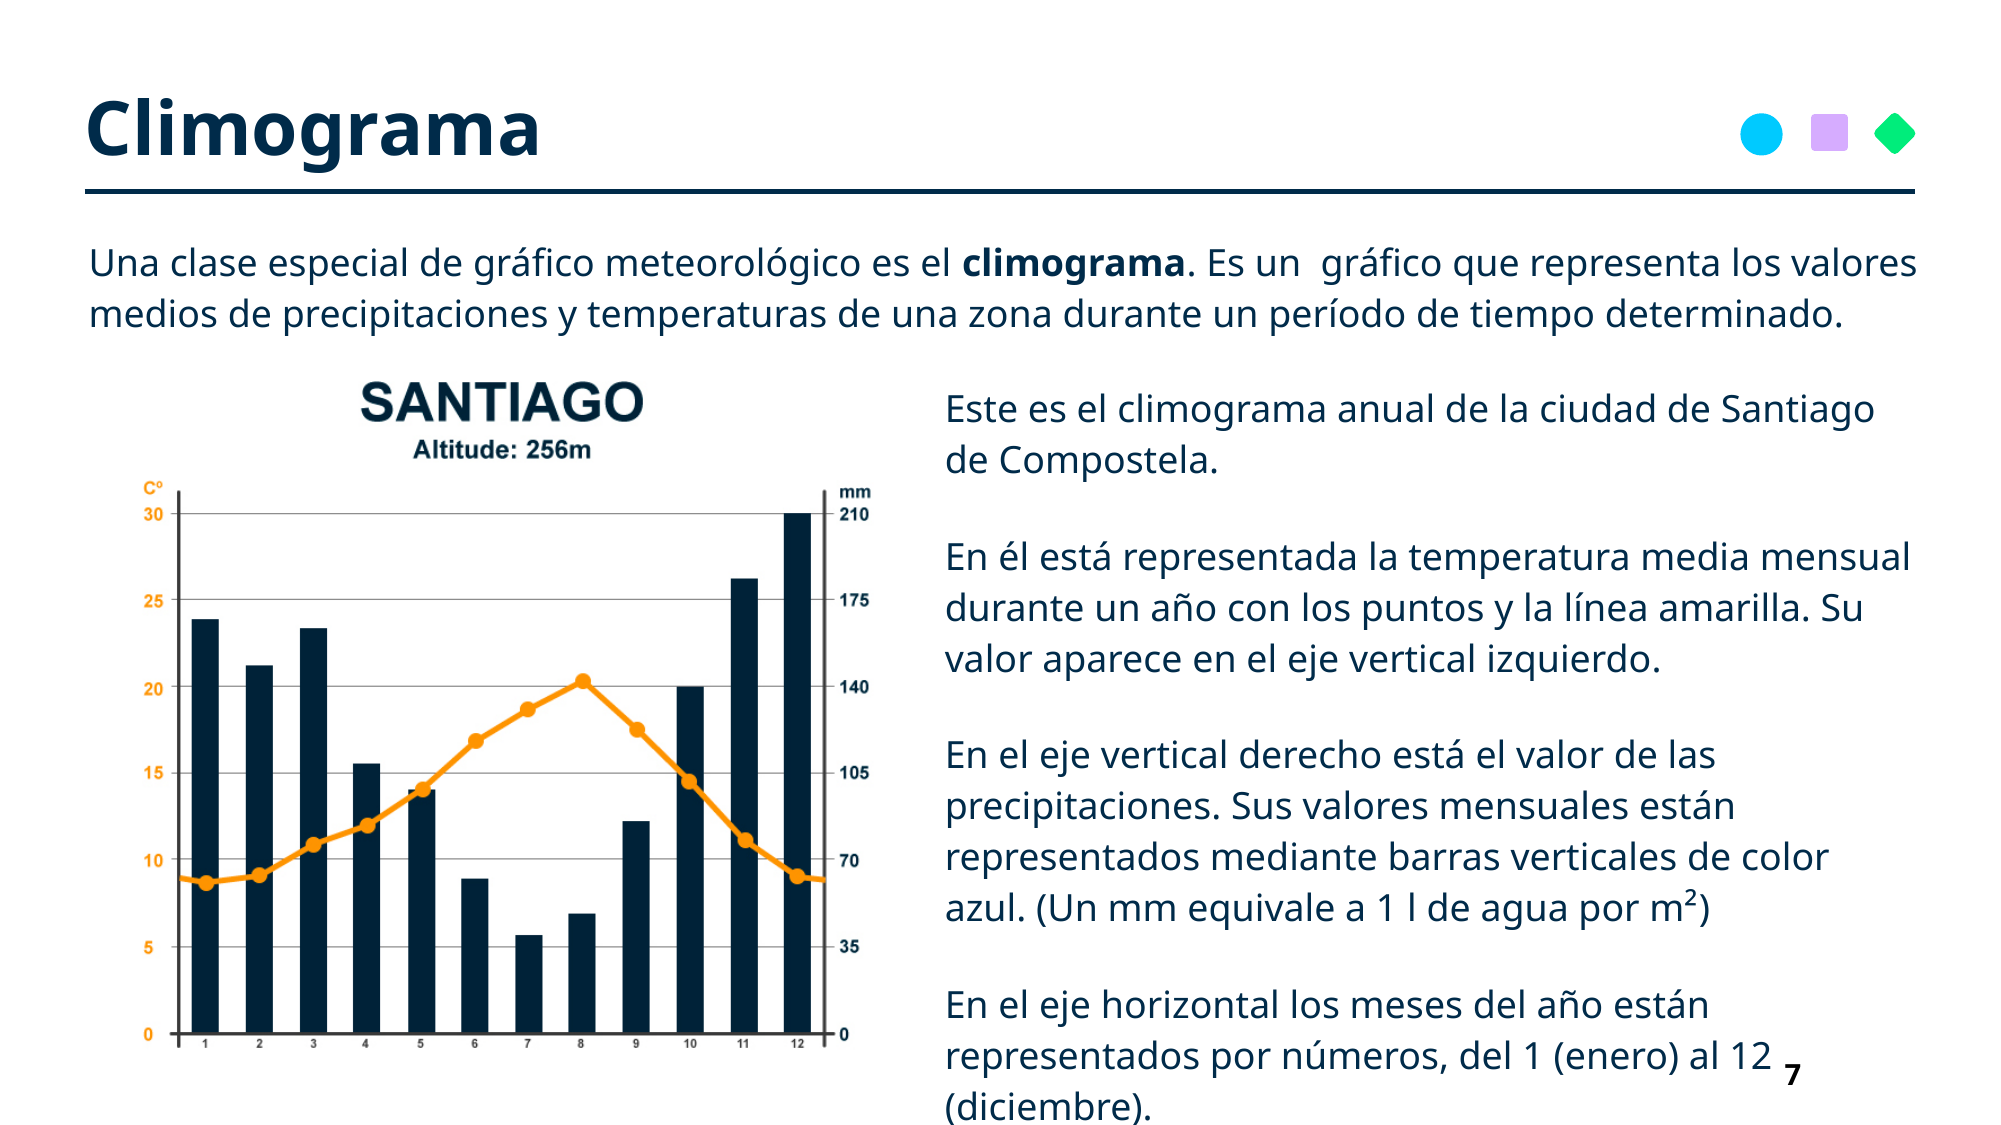

# Climograma
Una clase especial de gráfico meteorológico es el climograma. Es un gráfico que representa los valores medios de precipitaciones y temperaturas de una zona durante un período de tiempo determinado.
Este es el climograma anual de la ciudad de Santiago de Compostela.
En él está representada la temperatura media mensual durante un año con los puntos y la línea amarilla. Su valor aparece en el eje vertical izquierdo.
En el eje vertical derecho está el valor de las precipitaciones. Sus valores mensuales están representados mediante barras verticales de color azul. (Un mm equivale a 1 l de agua por m²)
En el eje horizontal los meses del año están representados por números, del 1 (enero) al 12 (diciembre).